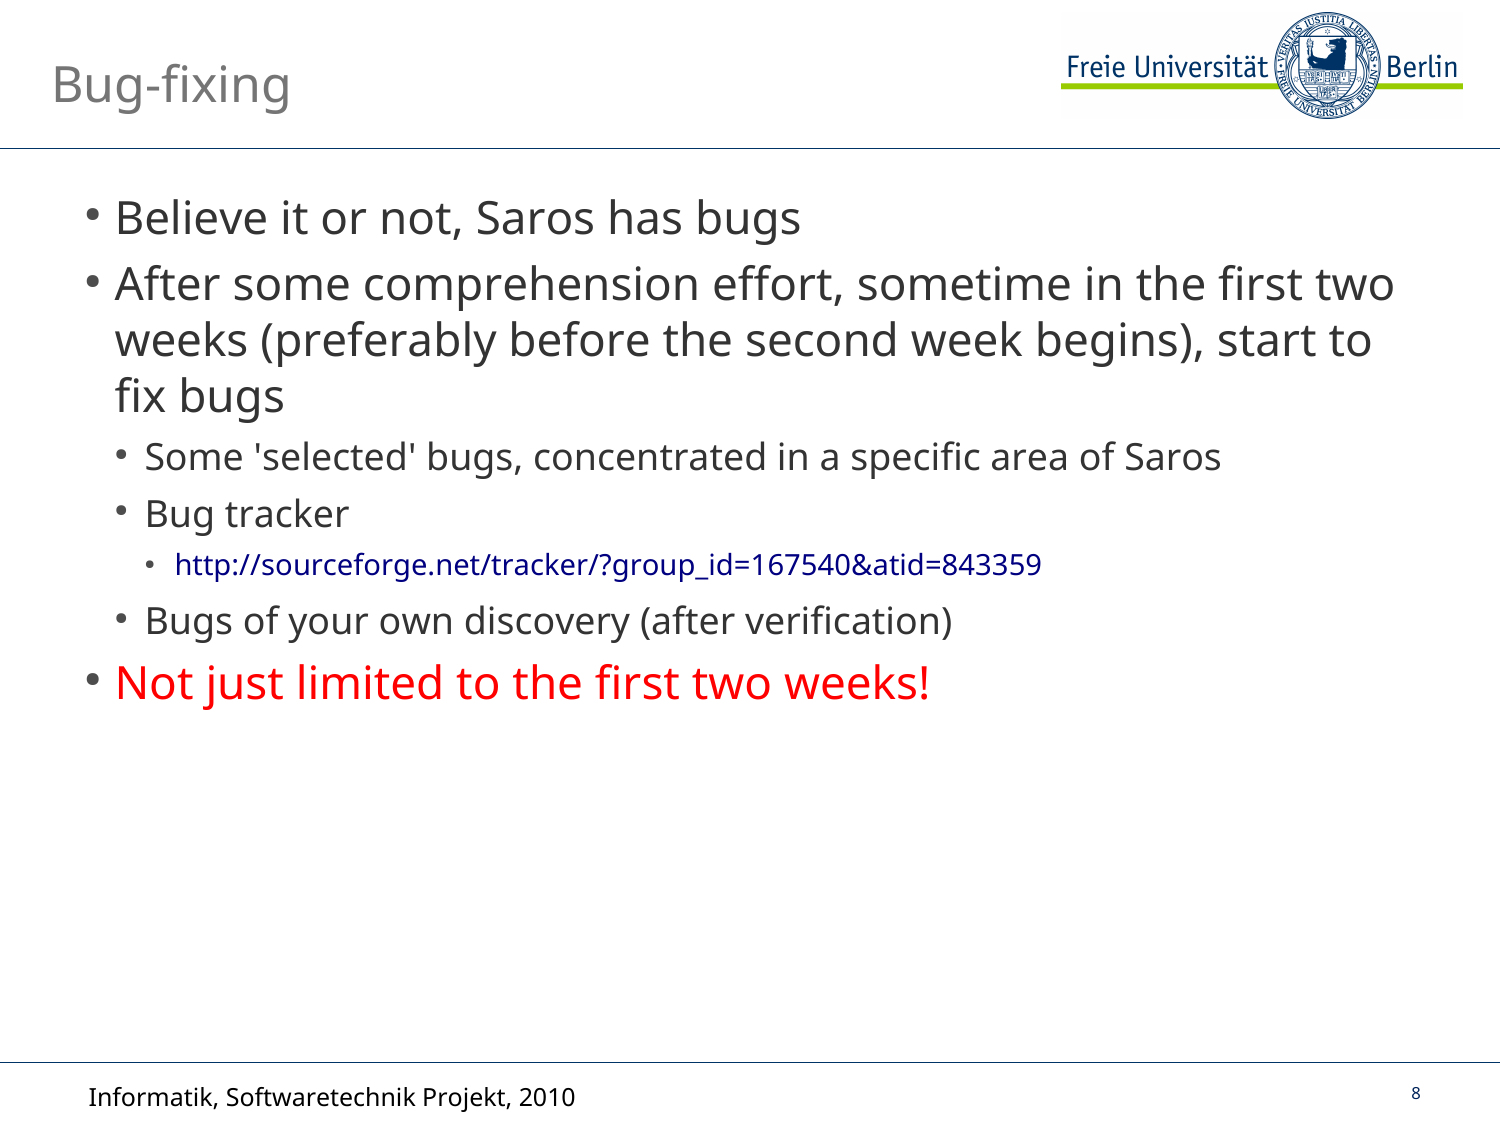

# Bug-fixing
Believe it or not, Saros has bugs
After some comprehension effort, sometime in the first two weeks (preferably before the second week begins), start to fix bugs
Some 'selected' bugs, concentrated in a specific area of Saros
Bug tracker
http://sourceforge.net/tracker/?group_id=167540&atid=843359
Bugs of your own discovery (after verification)
Not just limited to the first two weeks!
Freie Universität Berlin